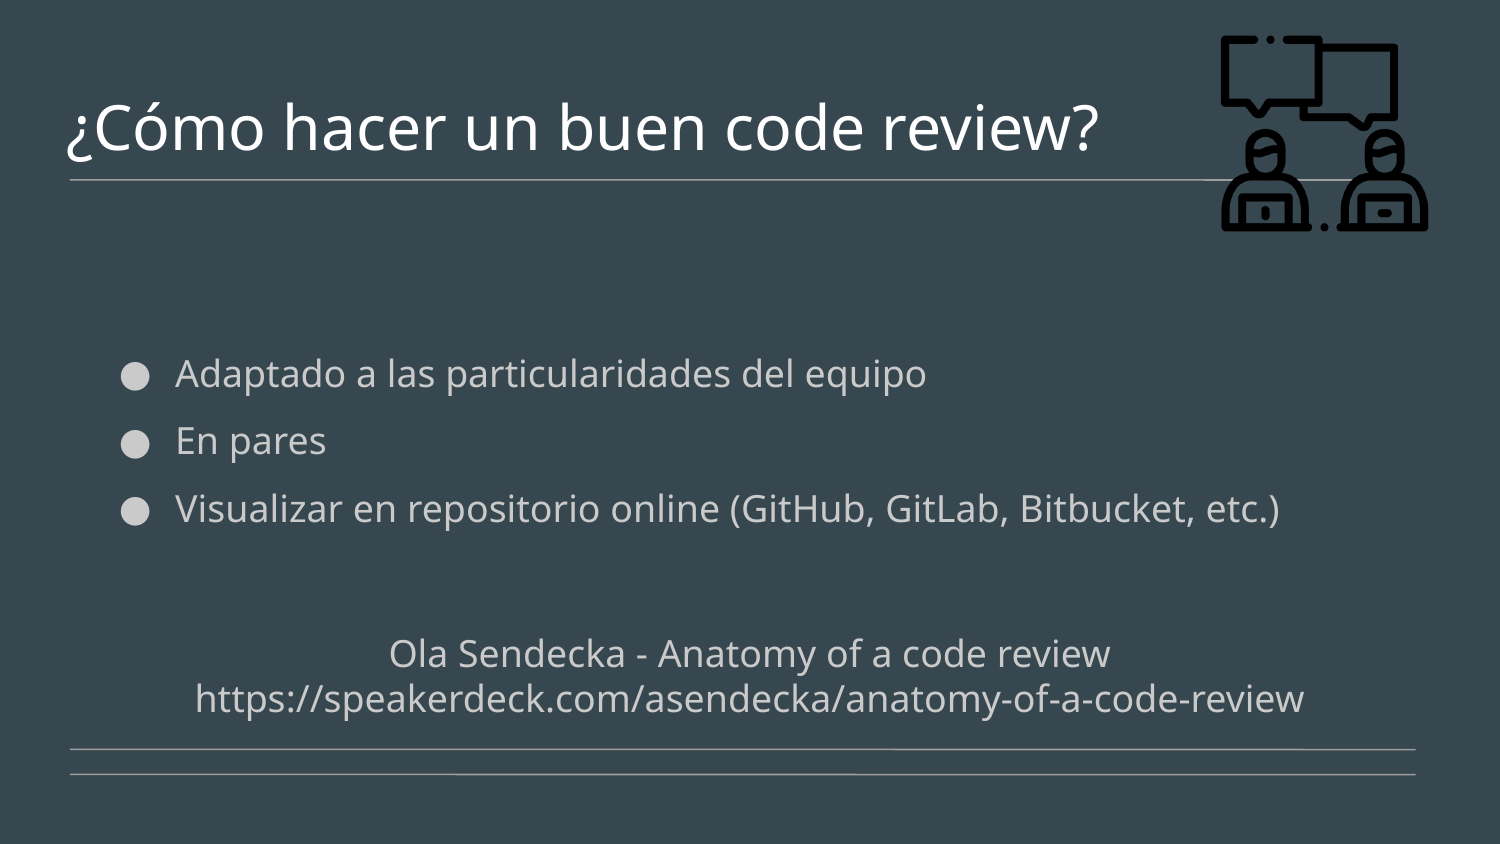

¿Cómo hacer un buen code review?
Adaptado a las particularidades del equipo
En pares
Visualizar en repositorio online (GitHub, GitLab, Bitbucket, etc.)
# Ola Sendecka - Anatomy of a code review https://speakerdeck.com/asendecka/anatomy-of-a-code-review